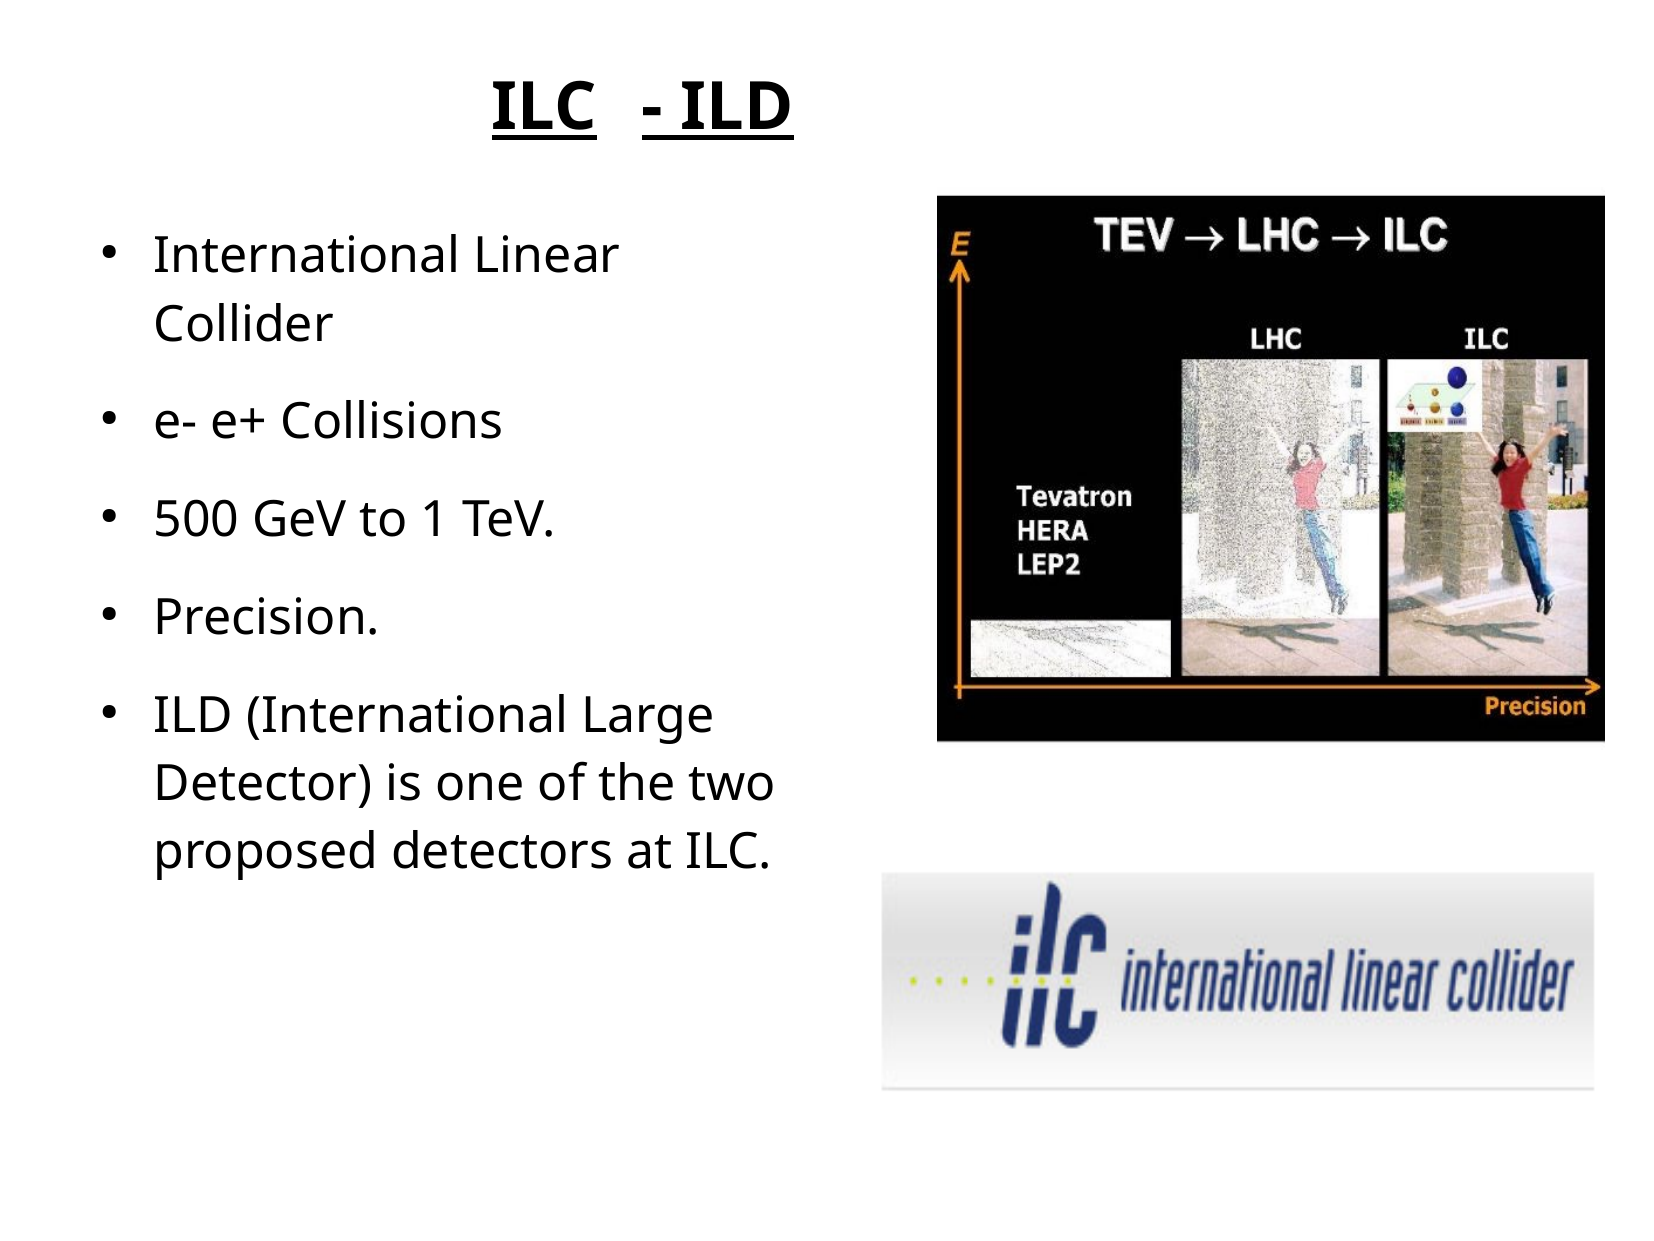

# ILC	- ILD
International Linear Collider
e- e+ Collisions
500 GeV to 1 TeV.
Precision.
ILD (International Large Detector) is one of the two proposed detectors at ILC.